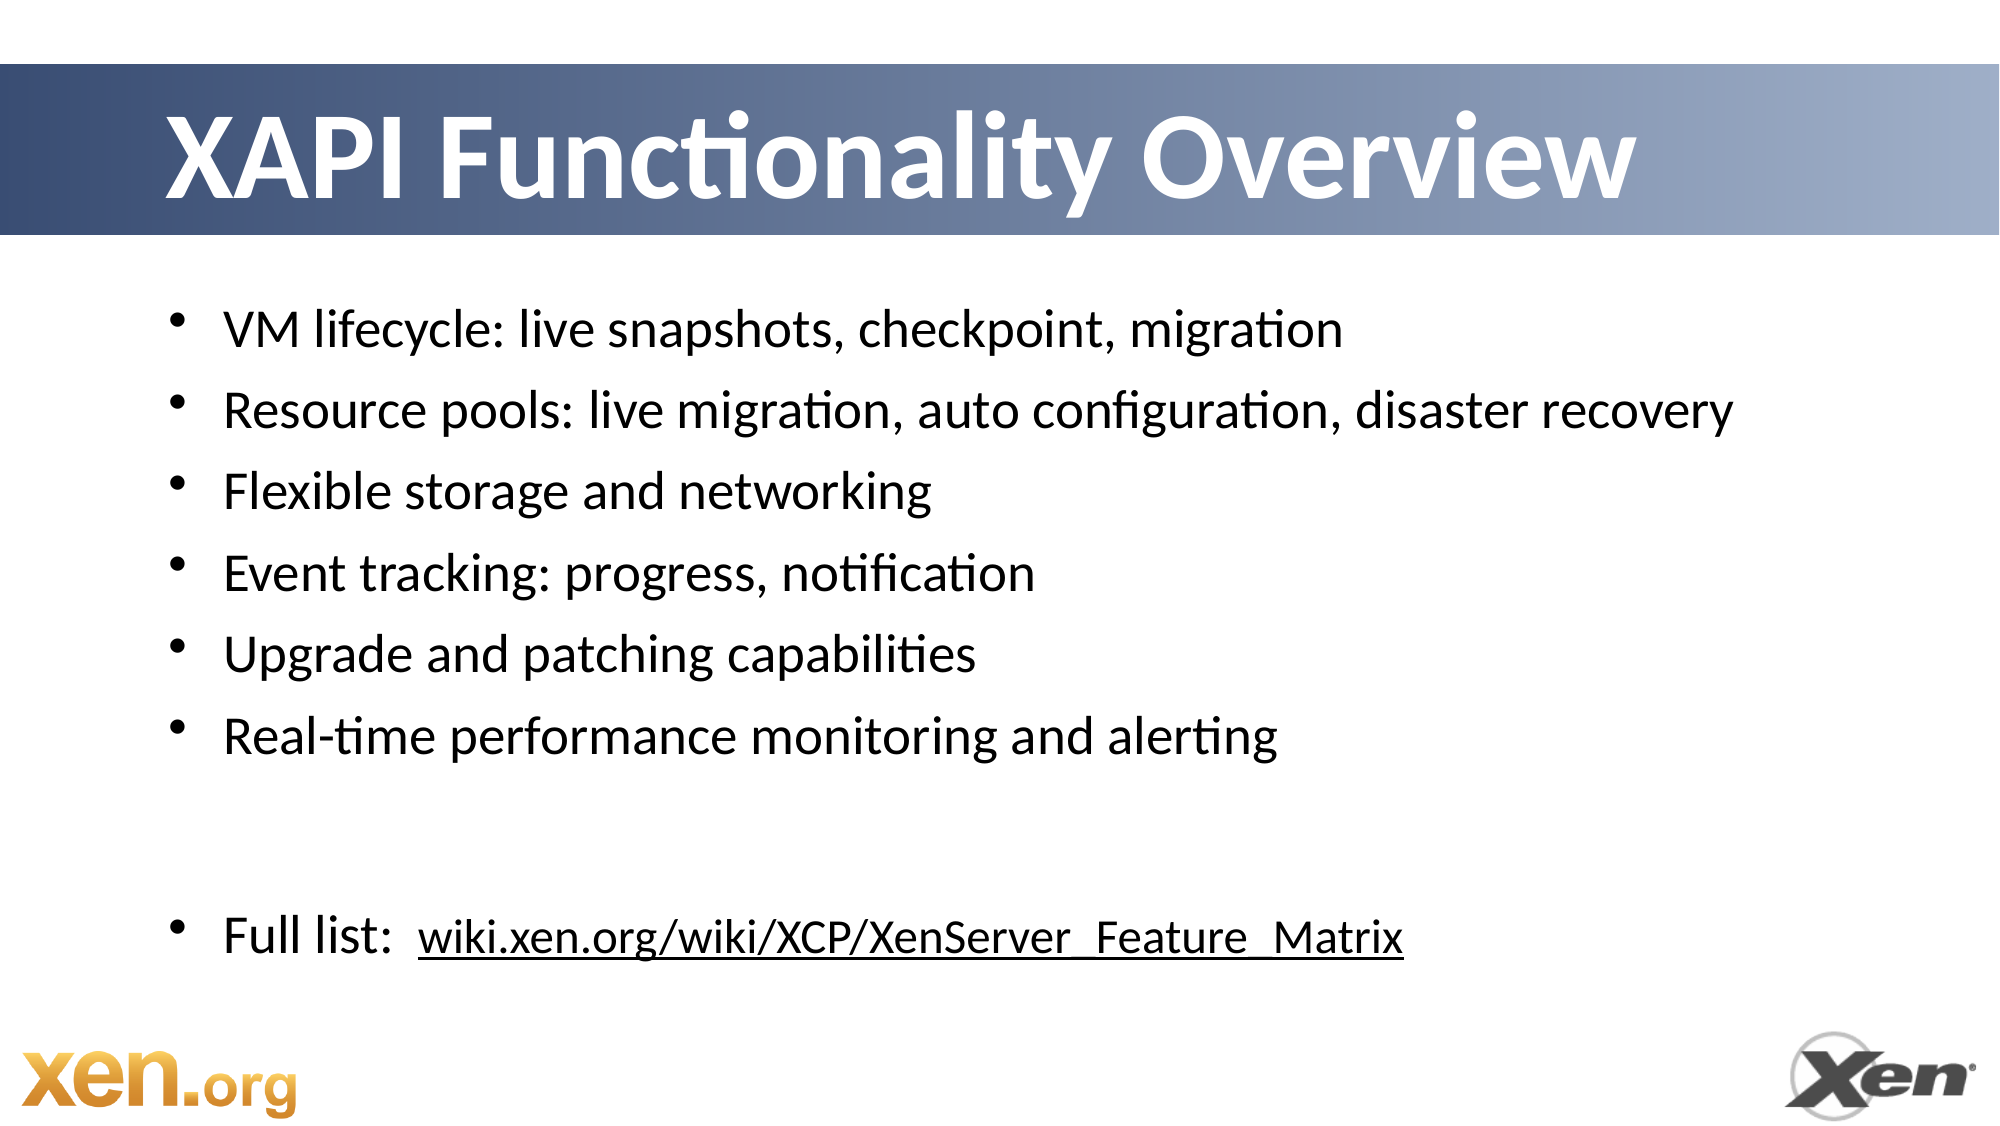

XAPI Functionality Overview
# VM lifecycle: live snapshots, checkpoint, migration
Resource pools: live migration, auto configuration, disaster recovery
Flexible storage and networking
Event tracking: progress, notification
Upgrade and patching capabilities
Real-time performance monitoring and alerting
Full list:  wiki.xen.org/wiki/XCP/XenServer_Feature_Matrix